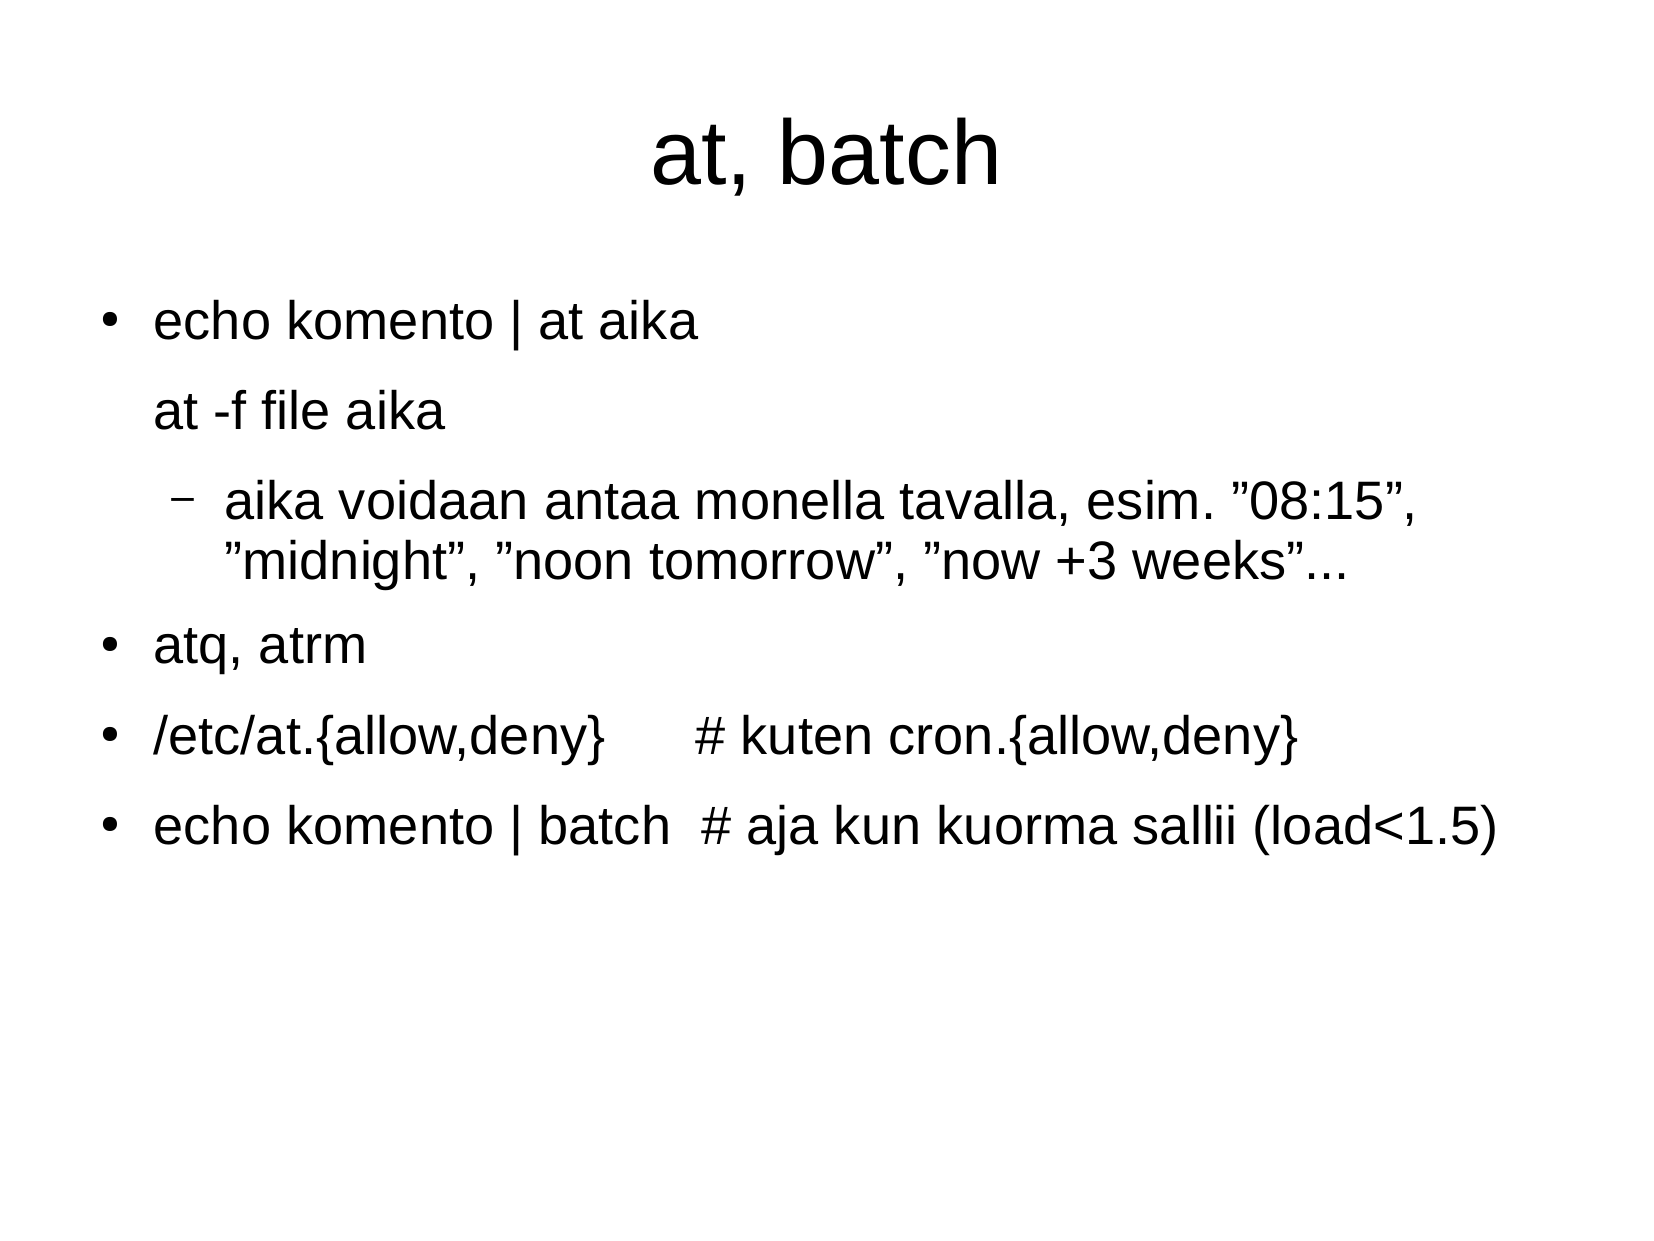

# at, batch
echo komento | at aika
at -f file aika
aika voidaan antaa monella tavalla, esim. ”08:15”, ”midnight”, ”noon tomorrow”, ”now +3 weeks”...
atq, atrm
/etc/at.{allow,deny} # kuten cron.{allow,deny}
echo komento | batch # aja kun kuorma sallii (load<1.5)